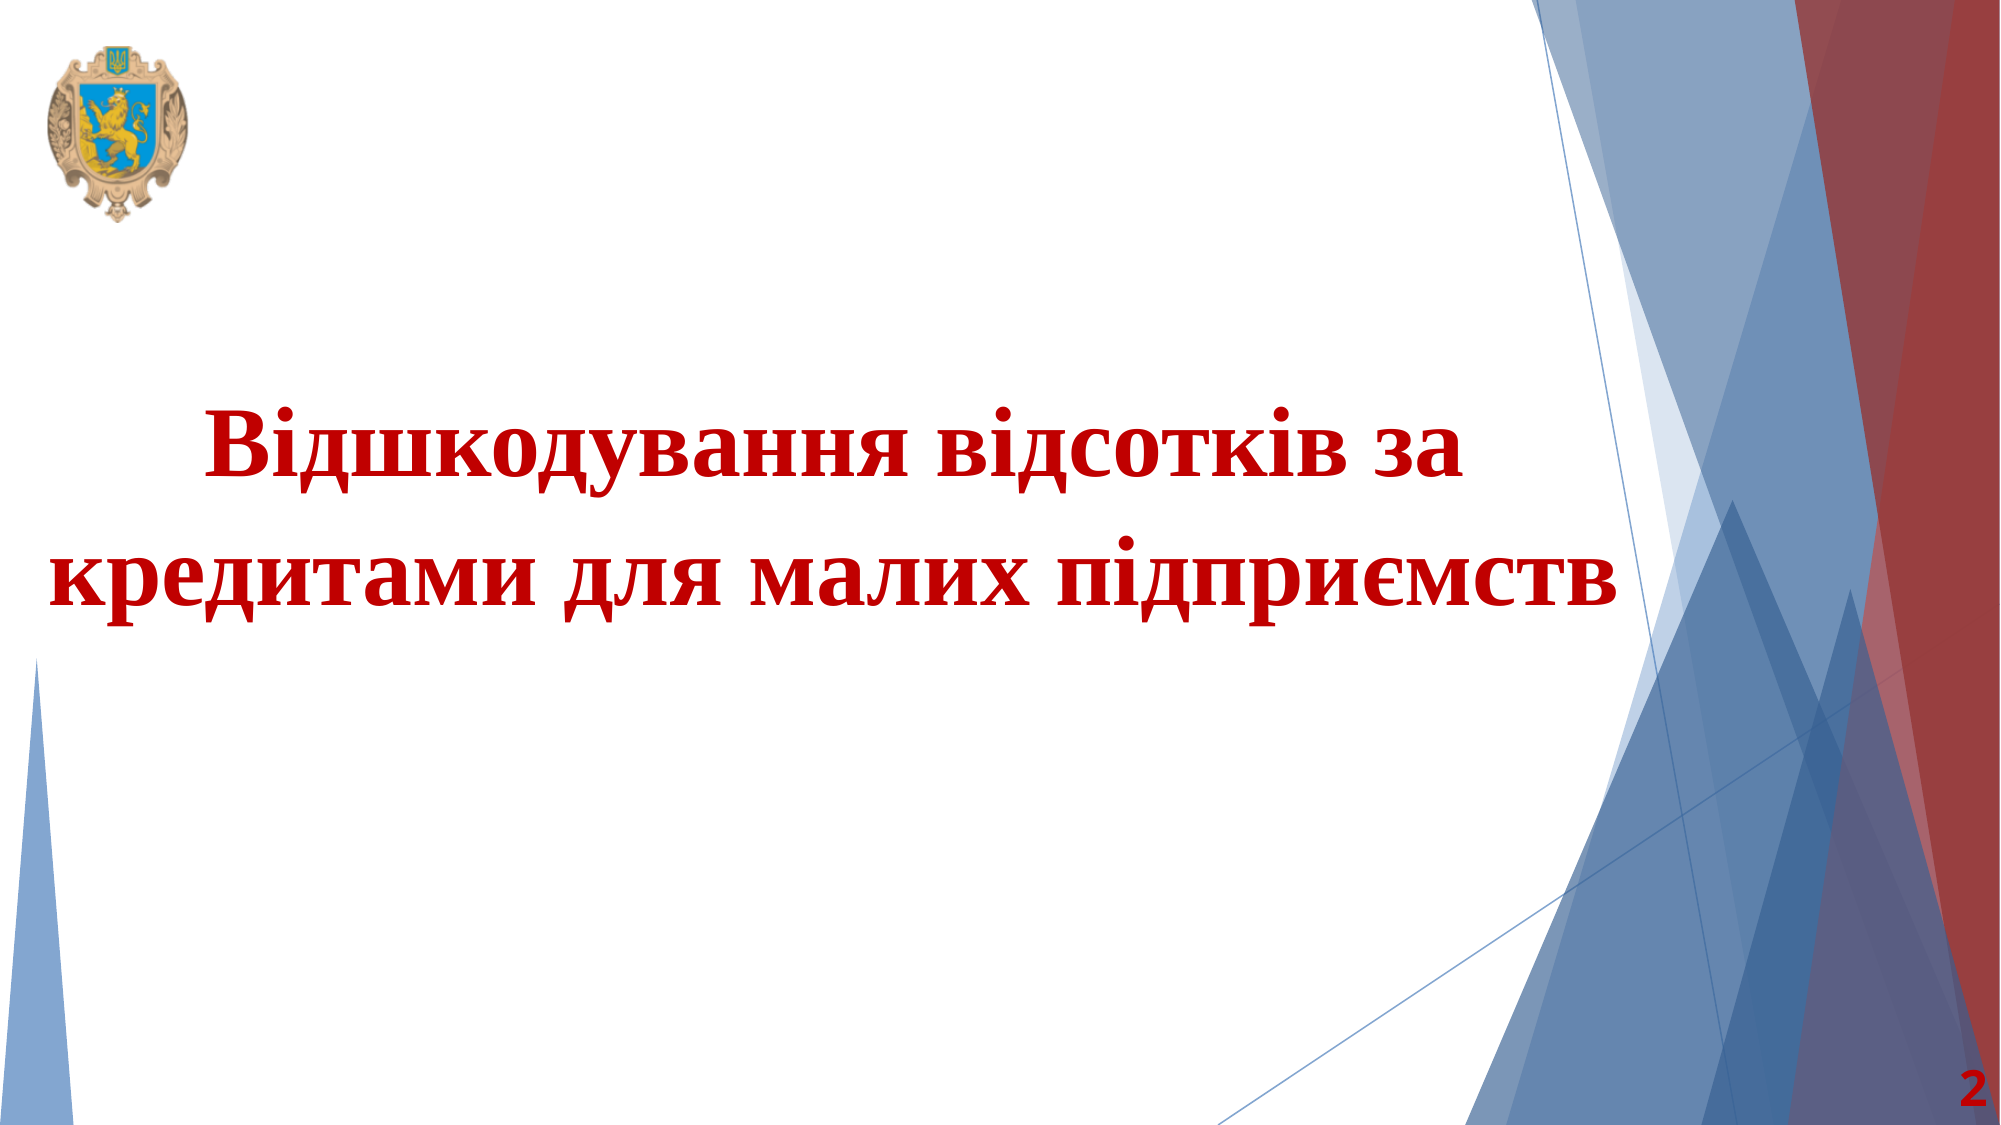

Відшкодування відсотків за кредитами для малих підприємств
2